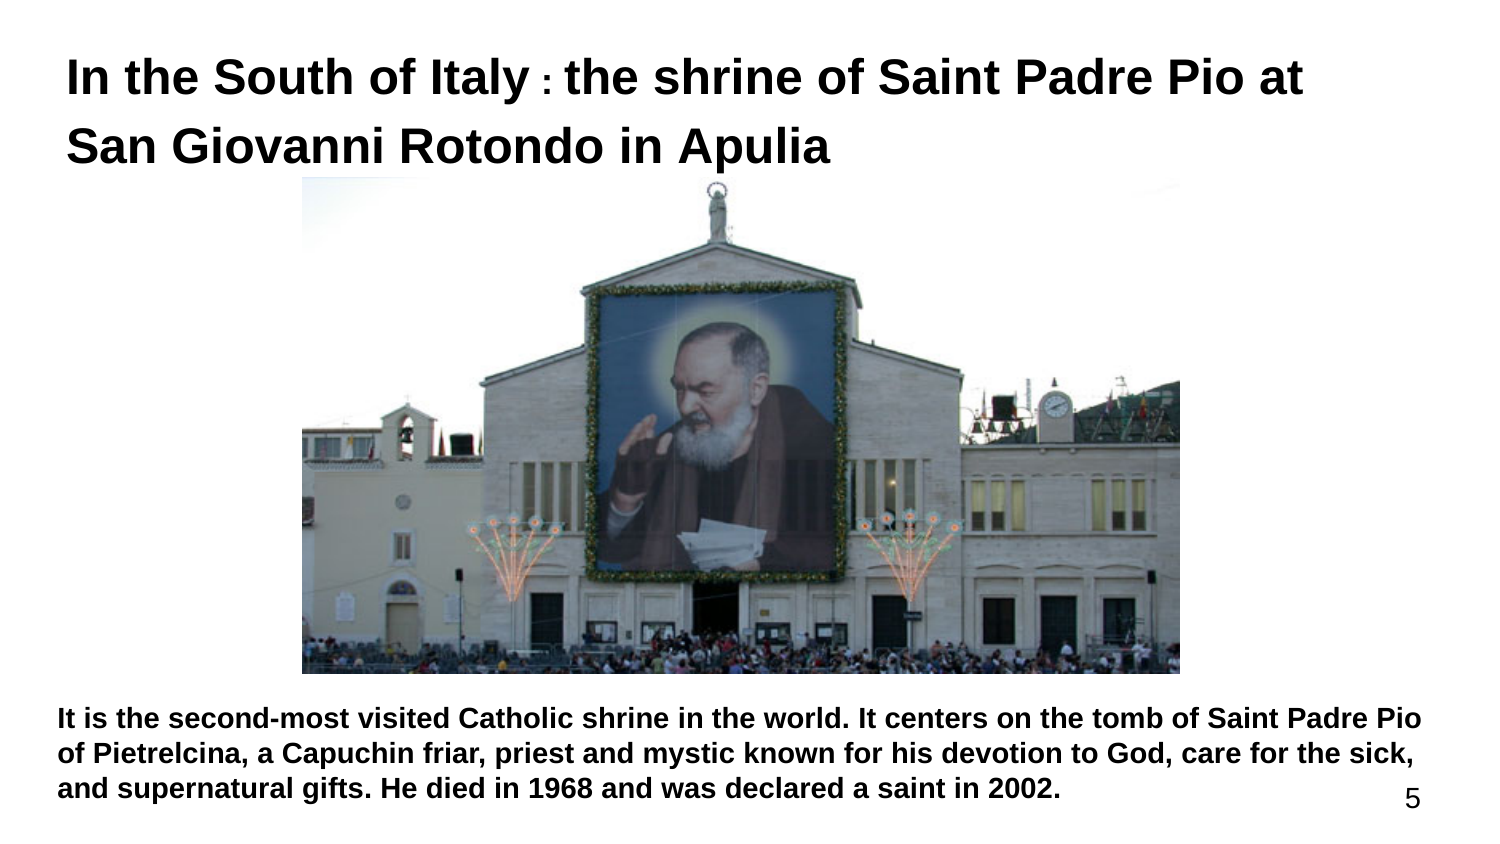

# In the South of Italy : the shrine of Saint Padre Pio at San Giovanni Rotondo in Apulia
It is the second-most visited Catholic shrine in the world. It centers on the tomb of Saint Padre Pio of Pietrelcina, a Capuchin friar, priest and mystic known for his devotion to God, care for the sick, and supernatural gifts. He died in 1968 and was declared a saint in 2002.